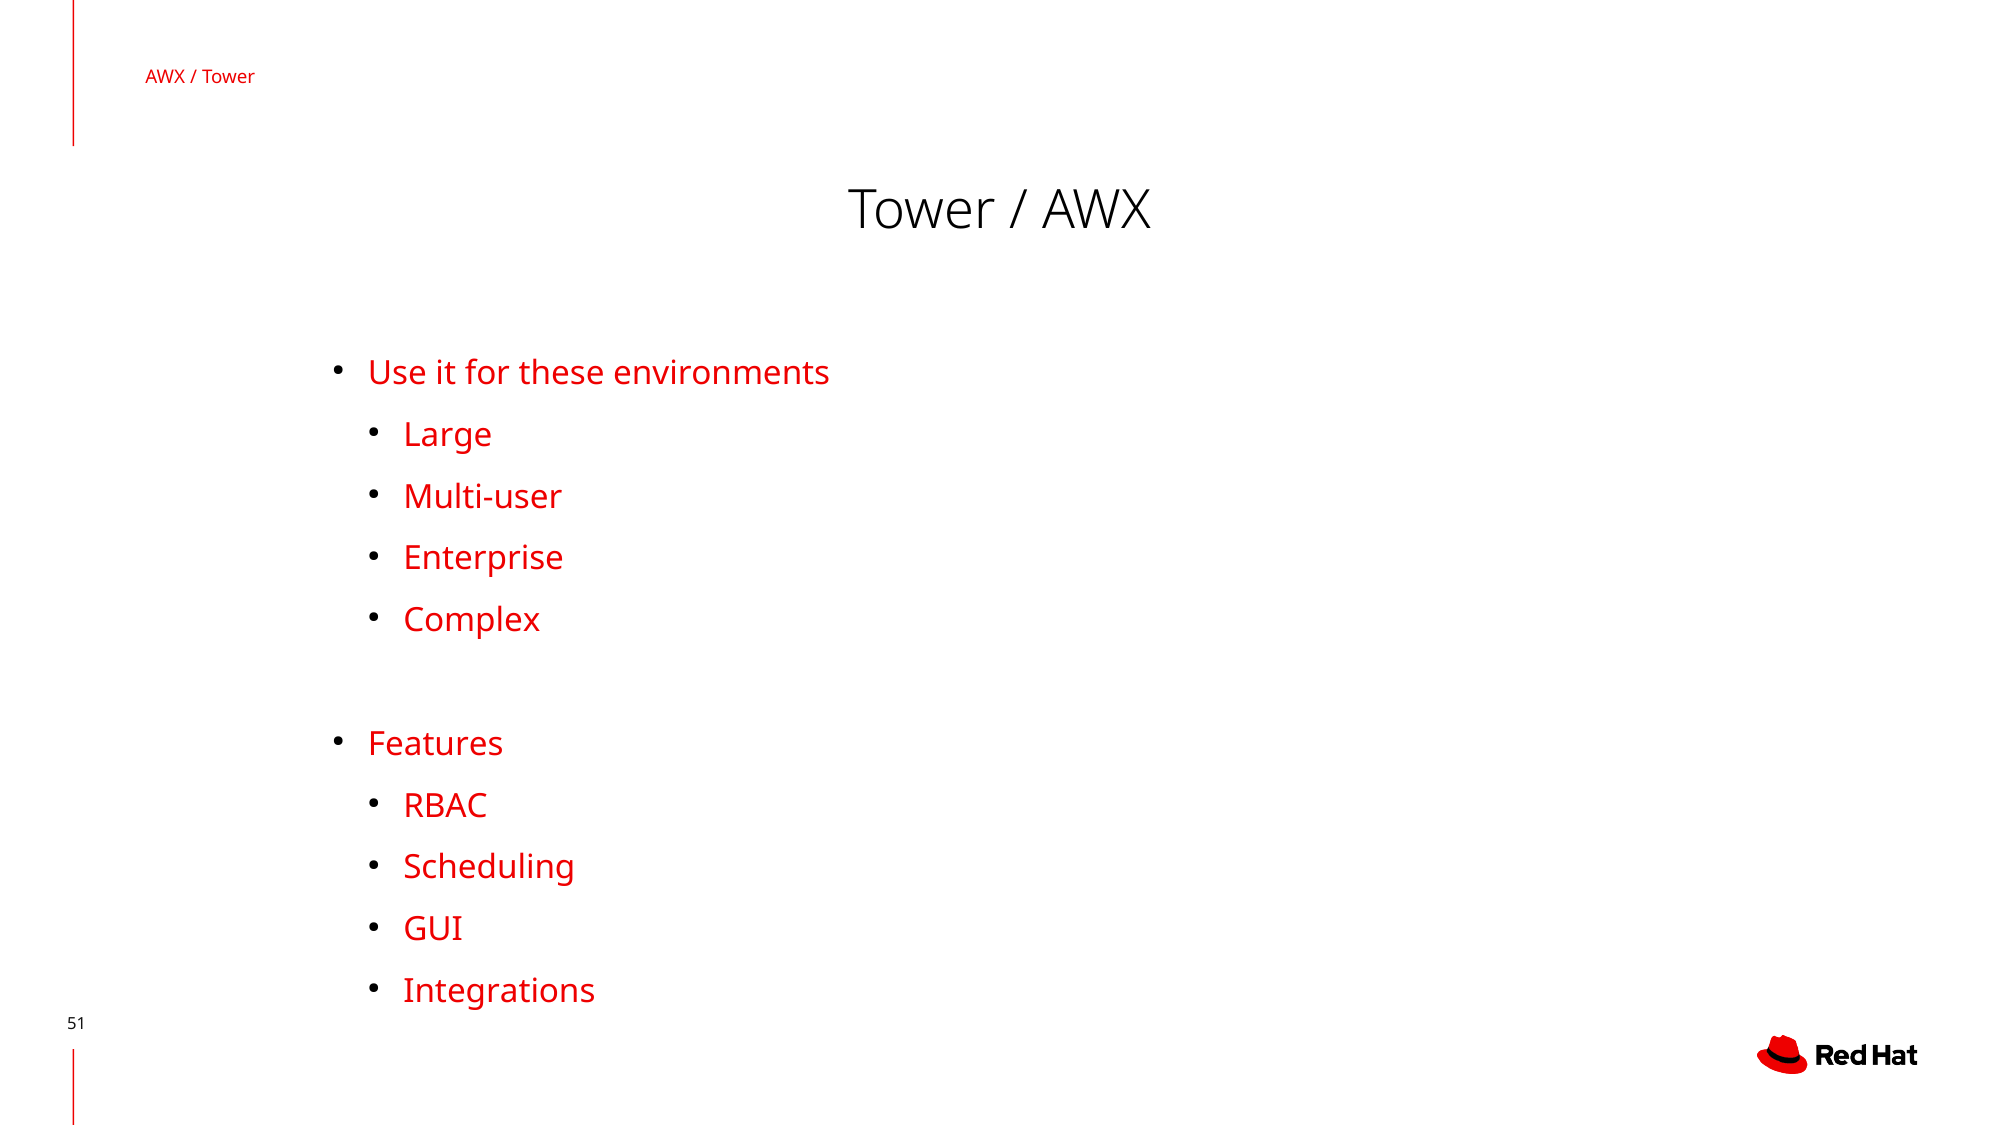

AWX / Tower
# Tower / AWX
Use it for these environments
Large
Multi-user
Enterprise
Complex
Features
RBAC
Scheduling
GUI
Integrations
51